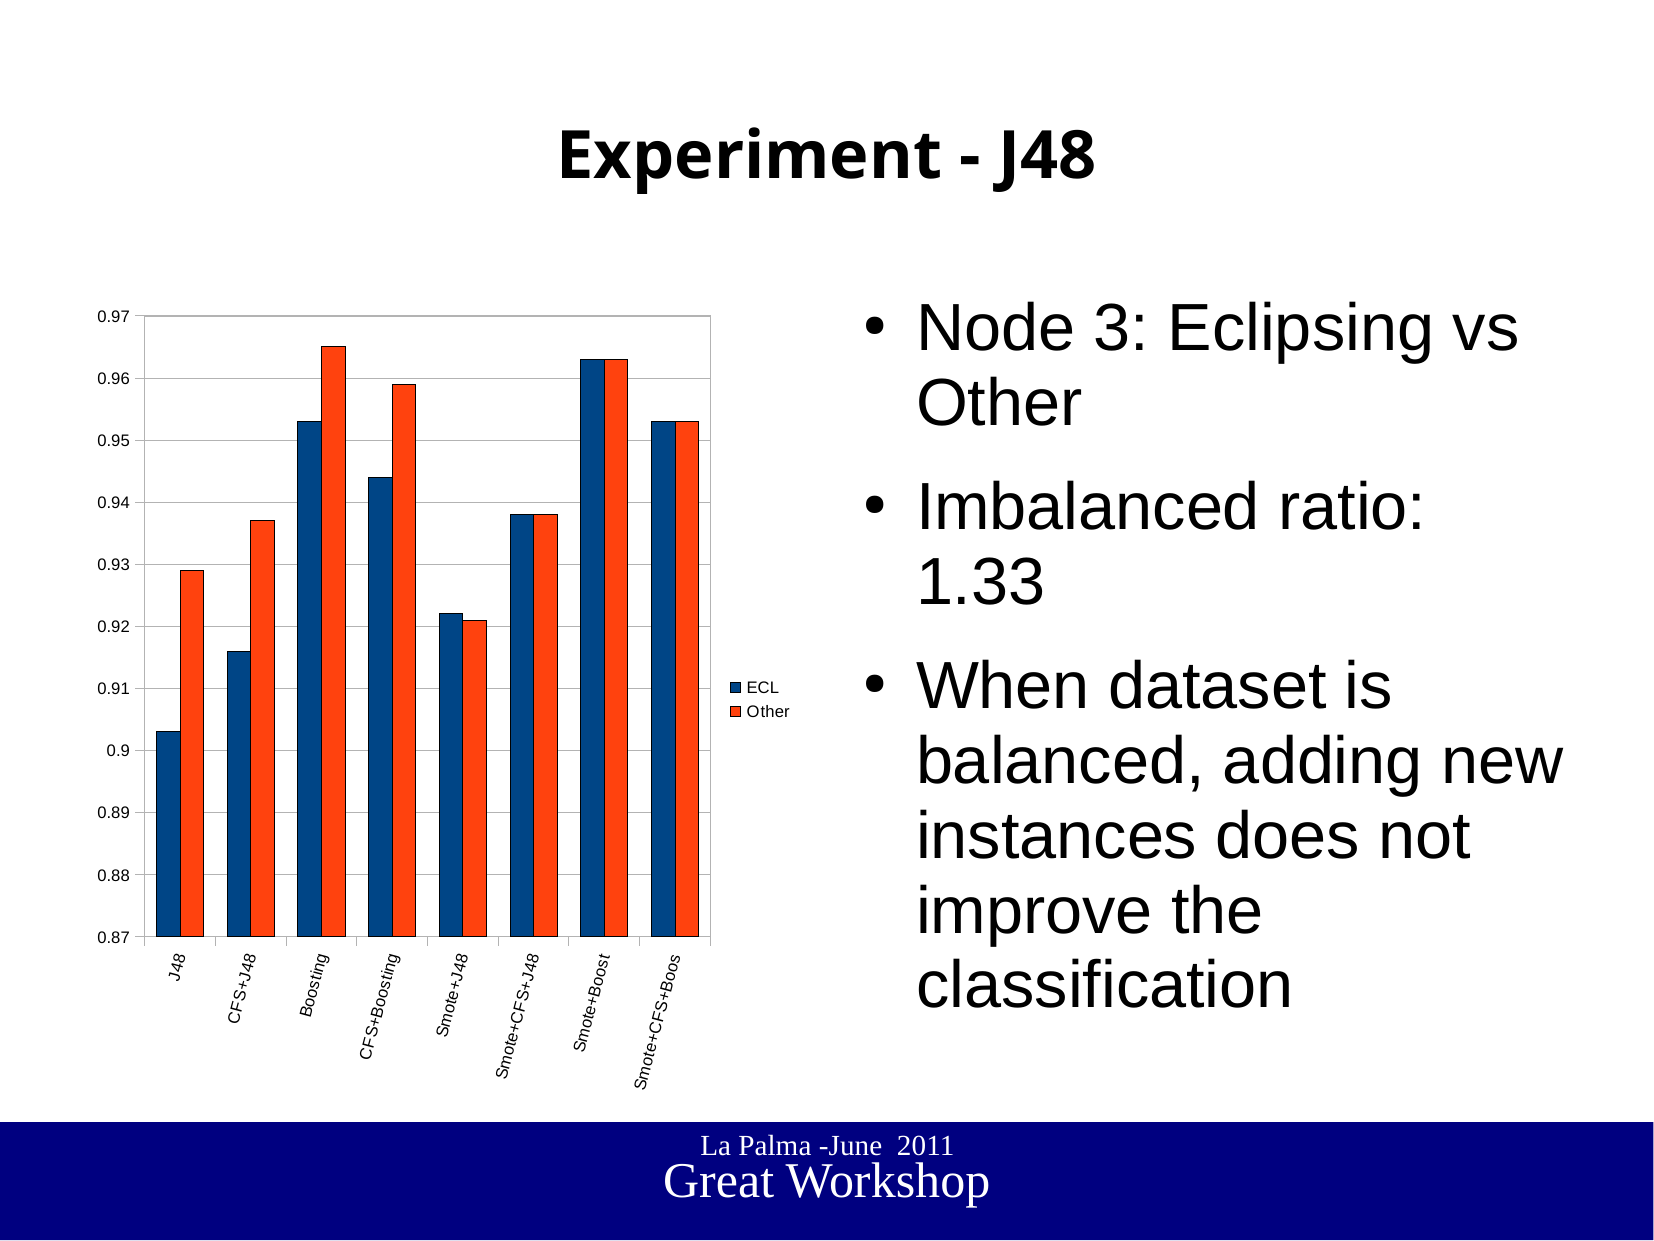

# Experiment - J48
### Chart
| Category | ECL | Other |
|---|---|---|
| J48 | 0.903 | 0.929 |
| CFS+J48 | 0.916 | 0.937 |
| Boosting | 0.953 | 0.965 |
| CFS+Boosting | 0.944 | 0.959 |
| Smote+J48 | 0.922 | 0.921 |
| Smote+CFS+J48 | 0.938 | 0.938 |
| Smote+Boost | 0.963 | 0.963 |
| Smote+CFS+Boos | 0.953 | 0.953 |Node 3: Eclipsing vs Other
Imbalanced ratio: 1.33
When dataset is balanced, adding new instances does not improve the classification